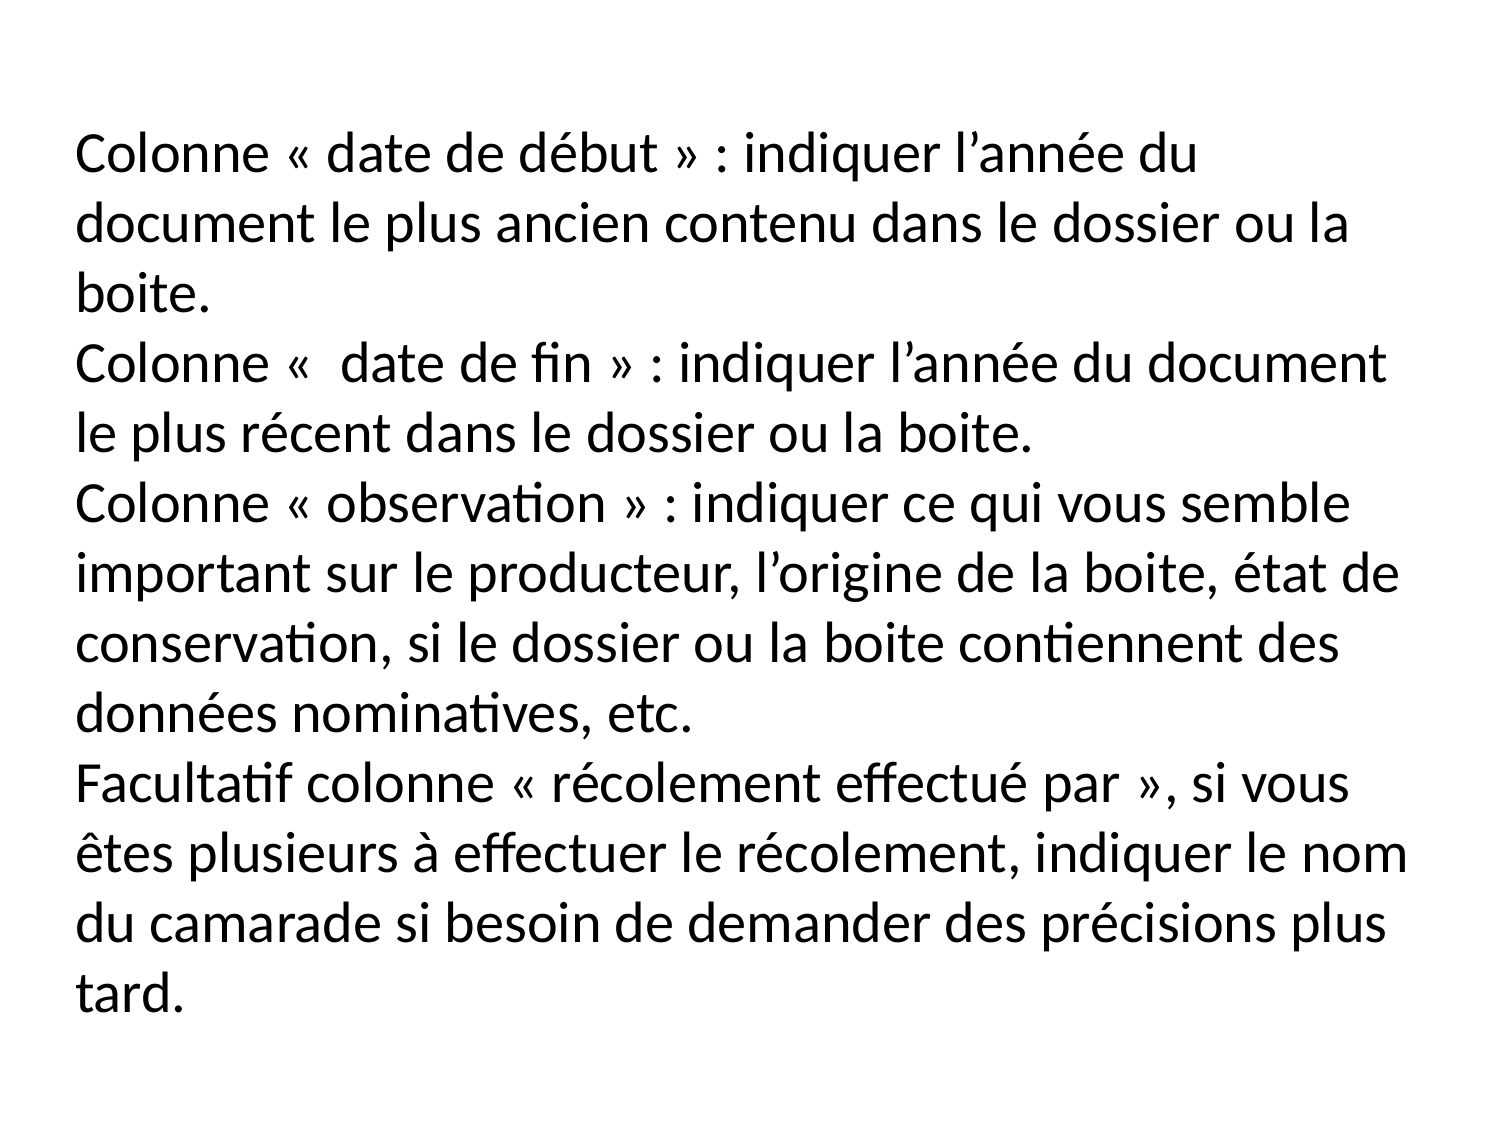

# Colonne « date de début » : indiquer l’année du document le plus ancien contenu dans le dossier ou la boite. Colonne «  date de fin » : indiquer l’année du document le plus récent dans le dossier ou la boite. Colonne « observation » : indiquer ce qui vous semble important sur le producteur, l’origine de la boite, état de conservation, si le dossier ou la boite contiennent des données nominatives, etc. Facultatif colonne « récolement effectué par », si vous êtes plusieurs à effectuer le récolement, indiquer le nom du camarade si besoin de demander des précisions plus tard.